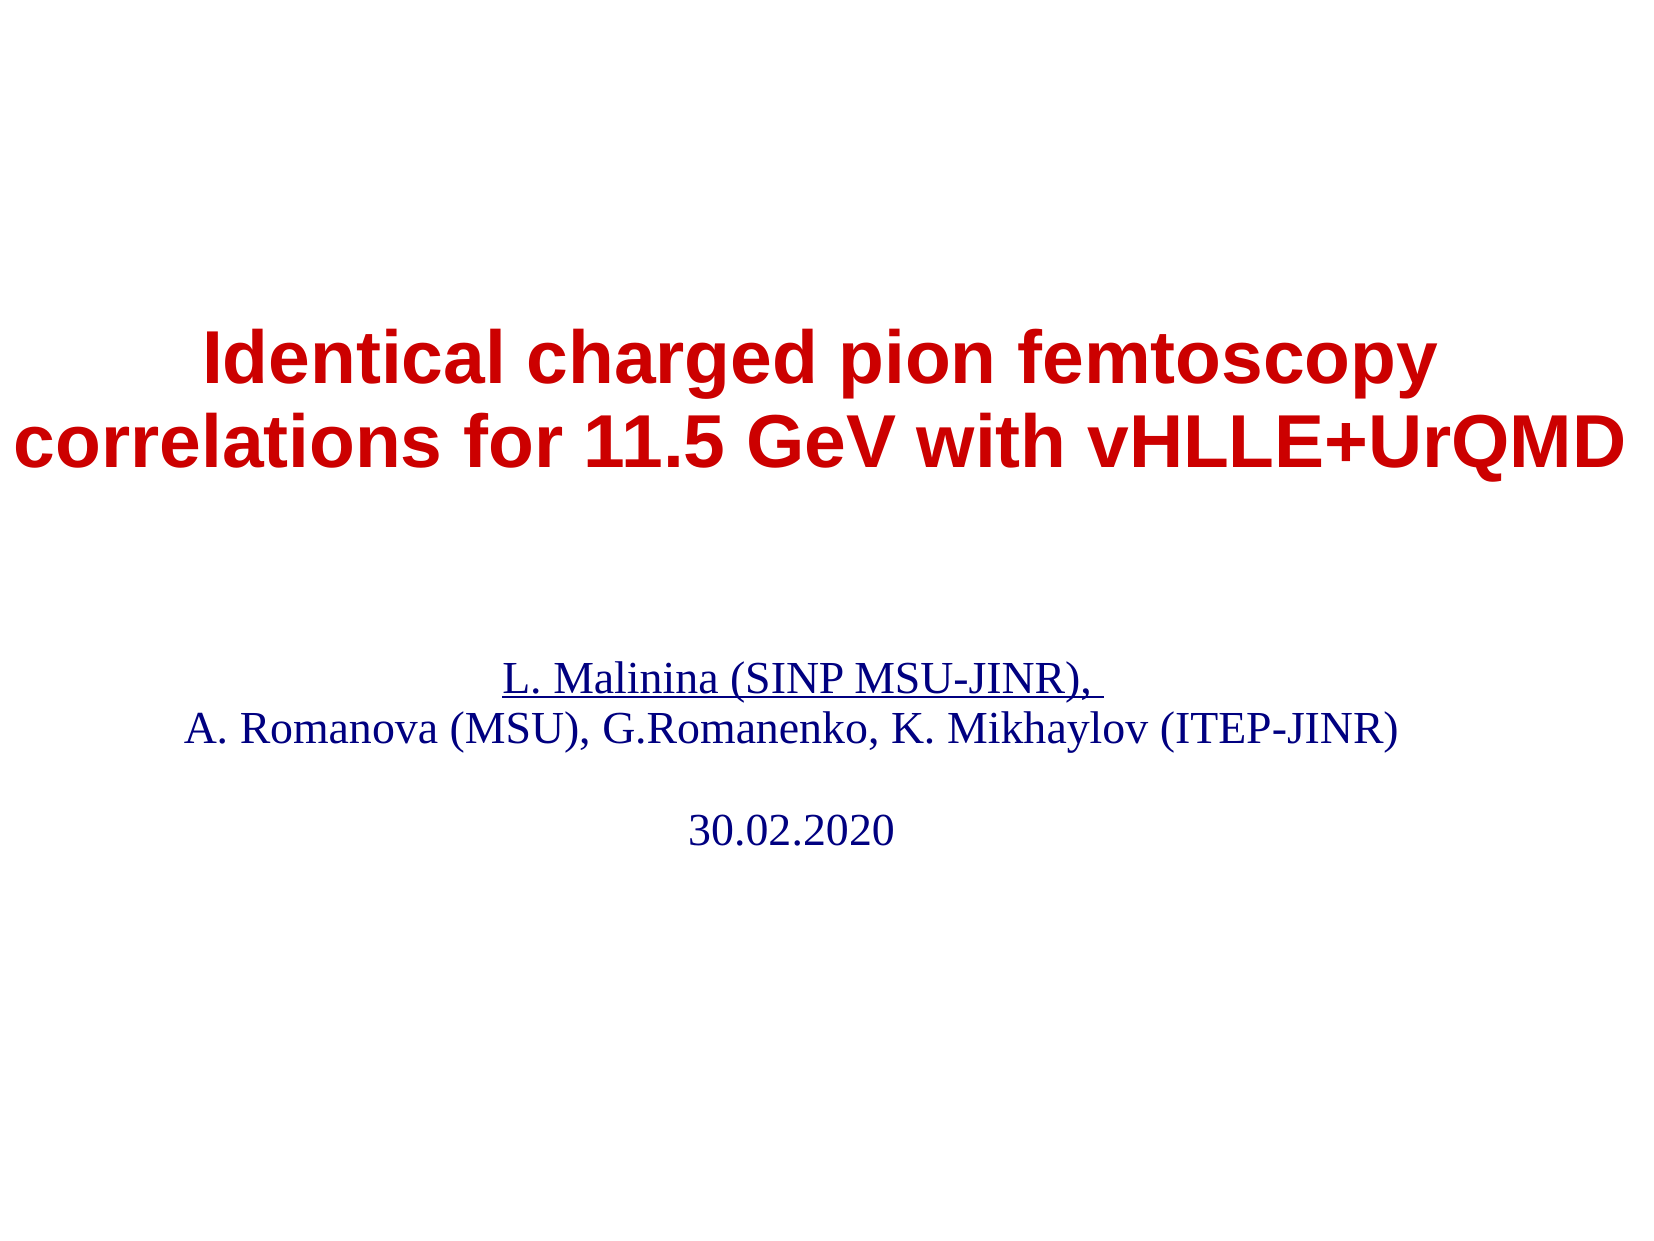

# Identical charged pion femtoscopy correlations for 11.5 GeV with vHLLE+UrQMD
 L. Malinina (SINP MSU-JINR),
A. Romanova (MSU), G.Romanenko, K. Mikhaylov (ITEP-JINR)
30.02.2020